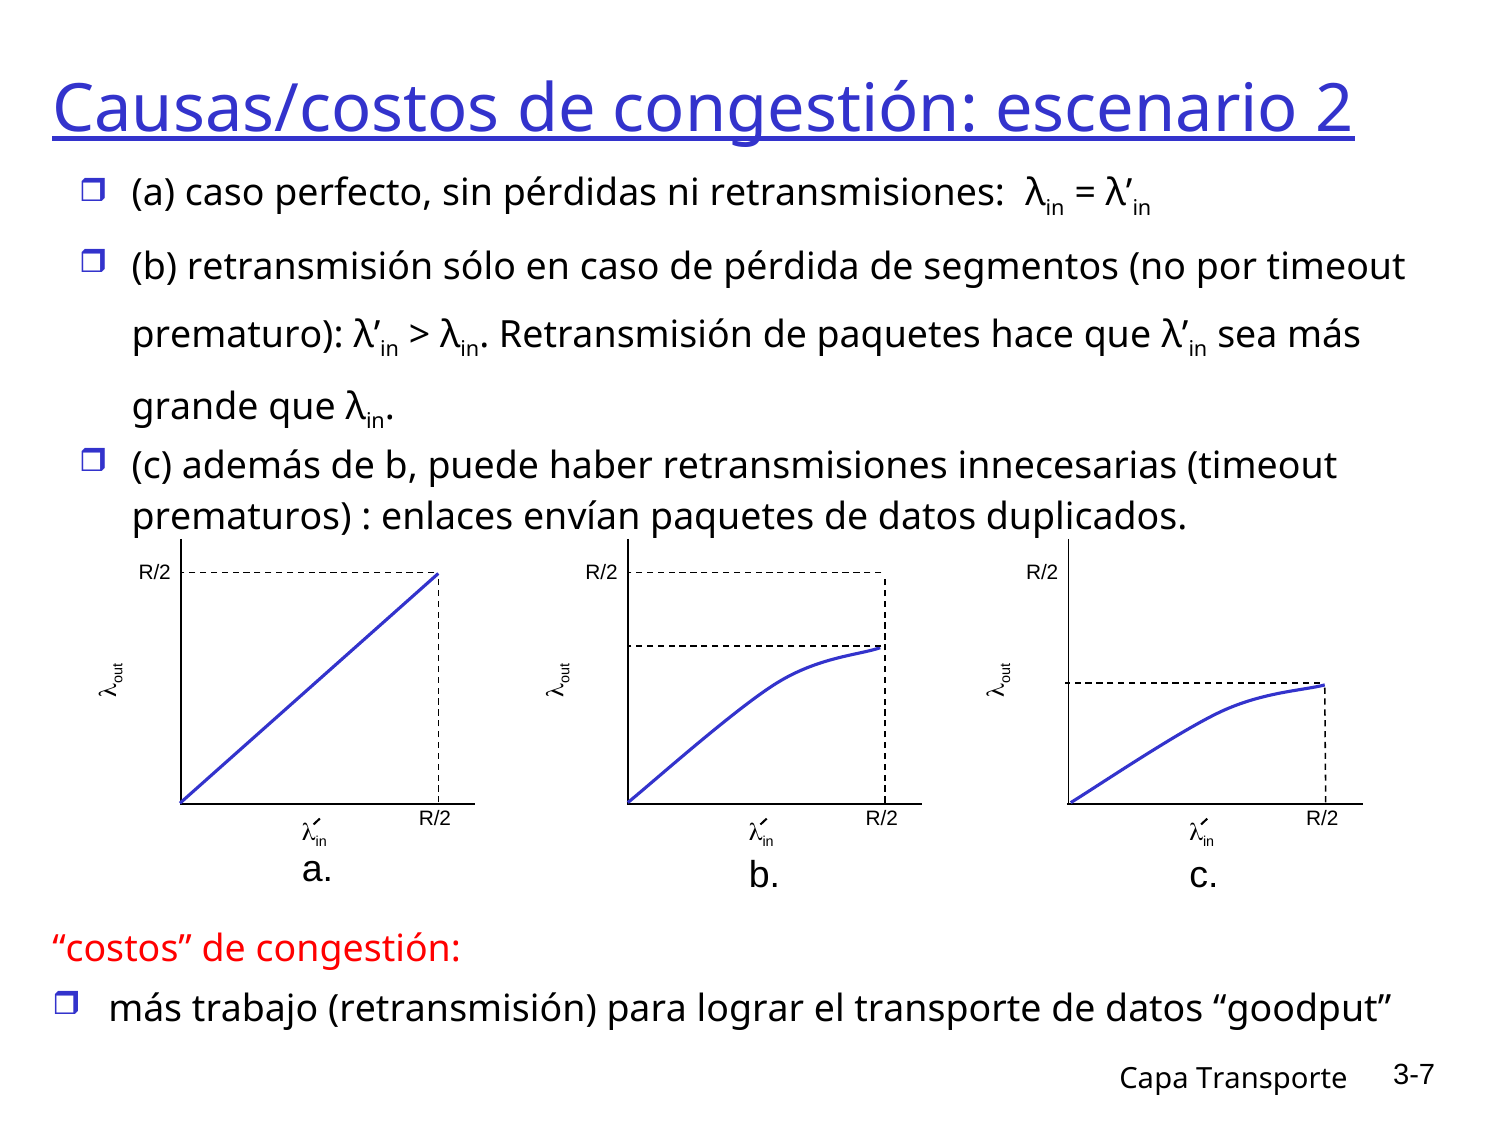

# Causas/costos de congestión: escenario 2
(a) caso perfecto, sin pérdidas ni retransmisiones: λin = λ’in
(b) retransmisión sólo en caso de pérdida de segmentos (no por timeout prematuro): λ’in > λin. Retransmisión de paquetes hace que λ’in sea más grande que λin.
(c) además de b, puede haber retransmisiones innecesarias (timeout prematuros) : enlaces envían paquetes de datos duplicados.
R/2
R/2
R/2
out
out
out
R/2
R/2
R/2
in
in
in
a.
b.
c.
“costos” de congestión:
más trabajo (retransmisión) para lograr el transporte de datos “goodput”
7